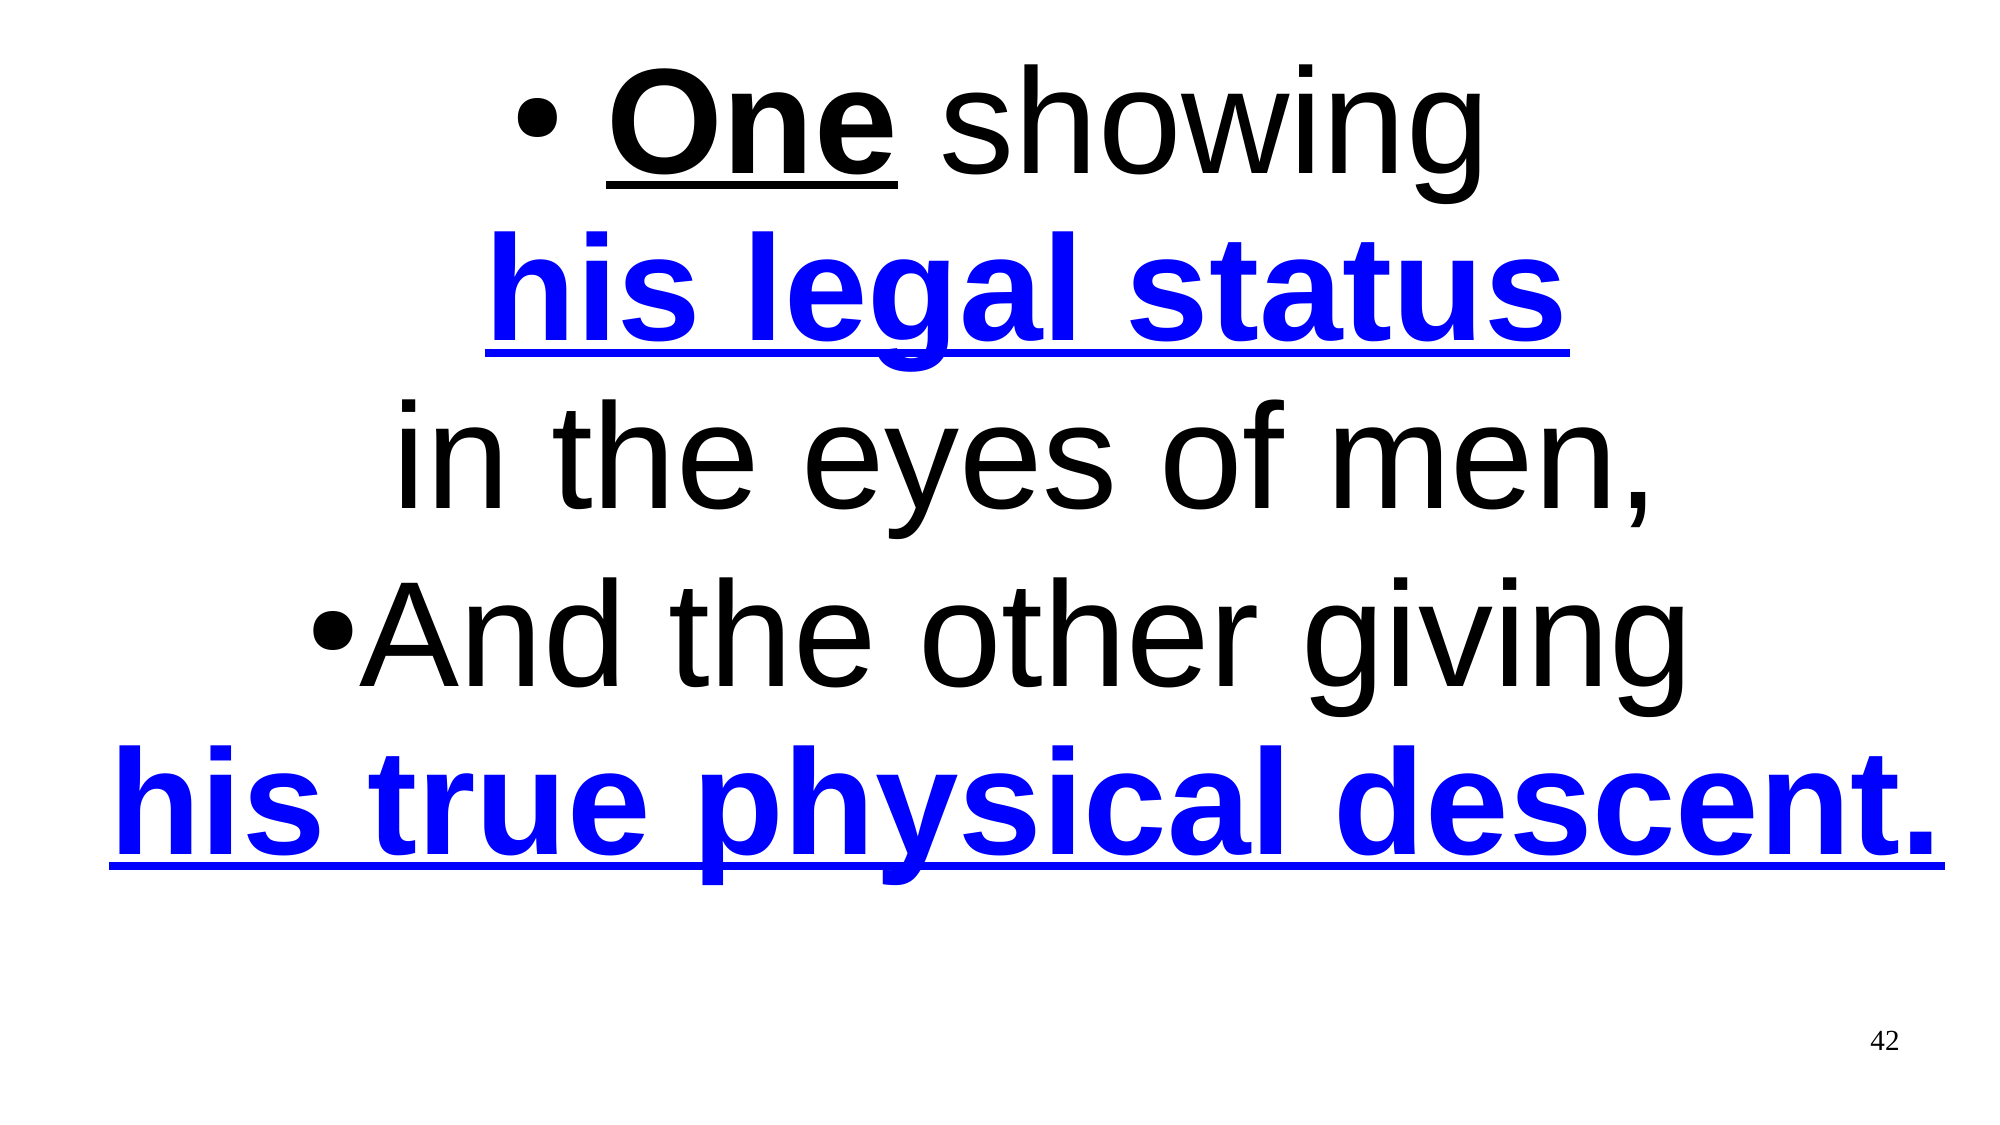

# One showing his legal status in the eyes of men,
And the other giving
his true physical descent.
42